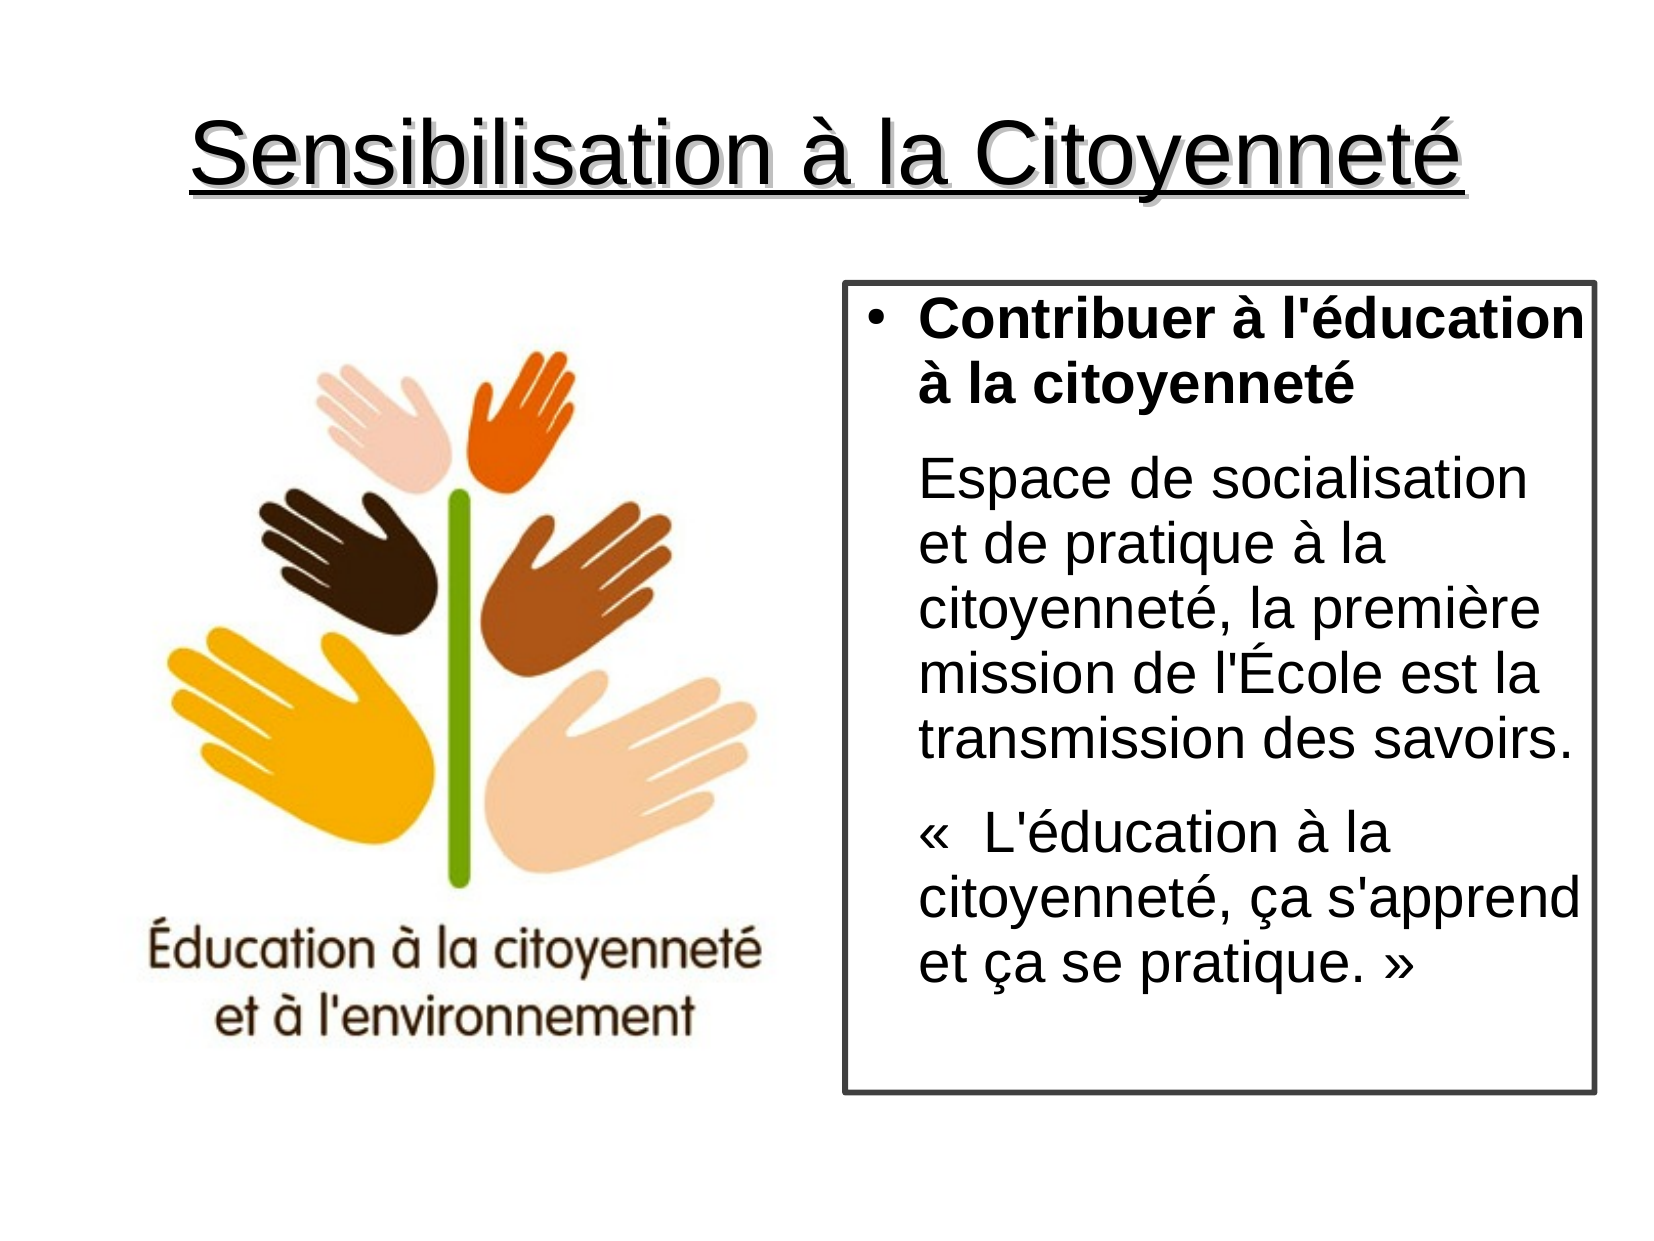

# Sensibilisation à la Citoyenneté
Contribuer à l'éducation à la citoyenneté
Espace de socialisation et de pratique à la citoyenneté, la première mission de l'École est la transmission des savoirs.
«  L'éducation à la citoyenneté, ça s'apprend et ça se pratique. »